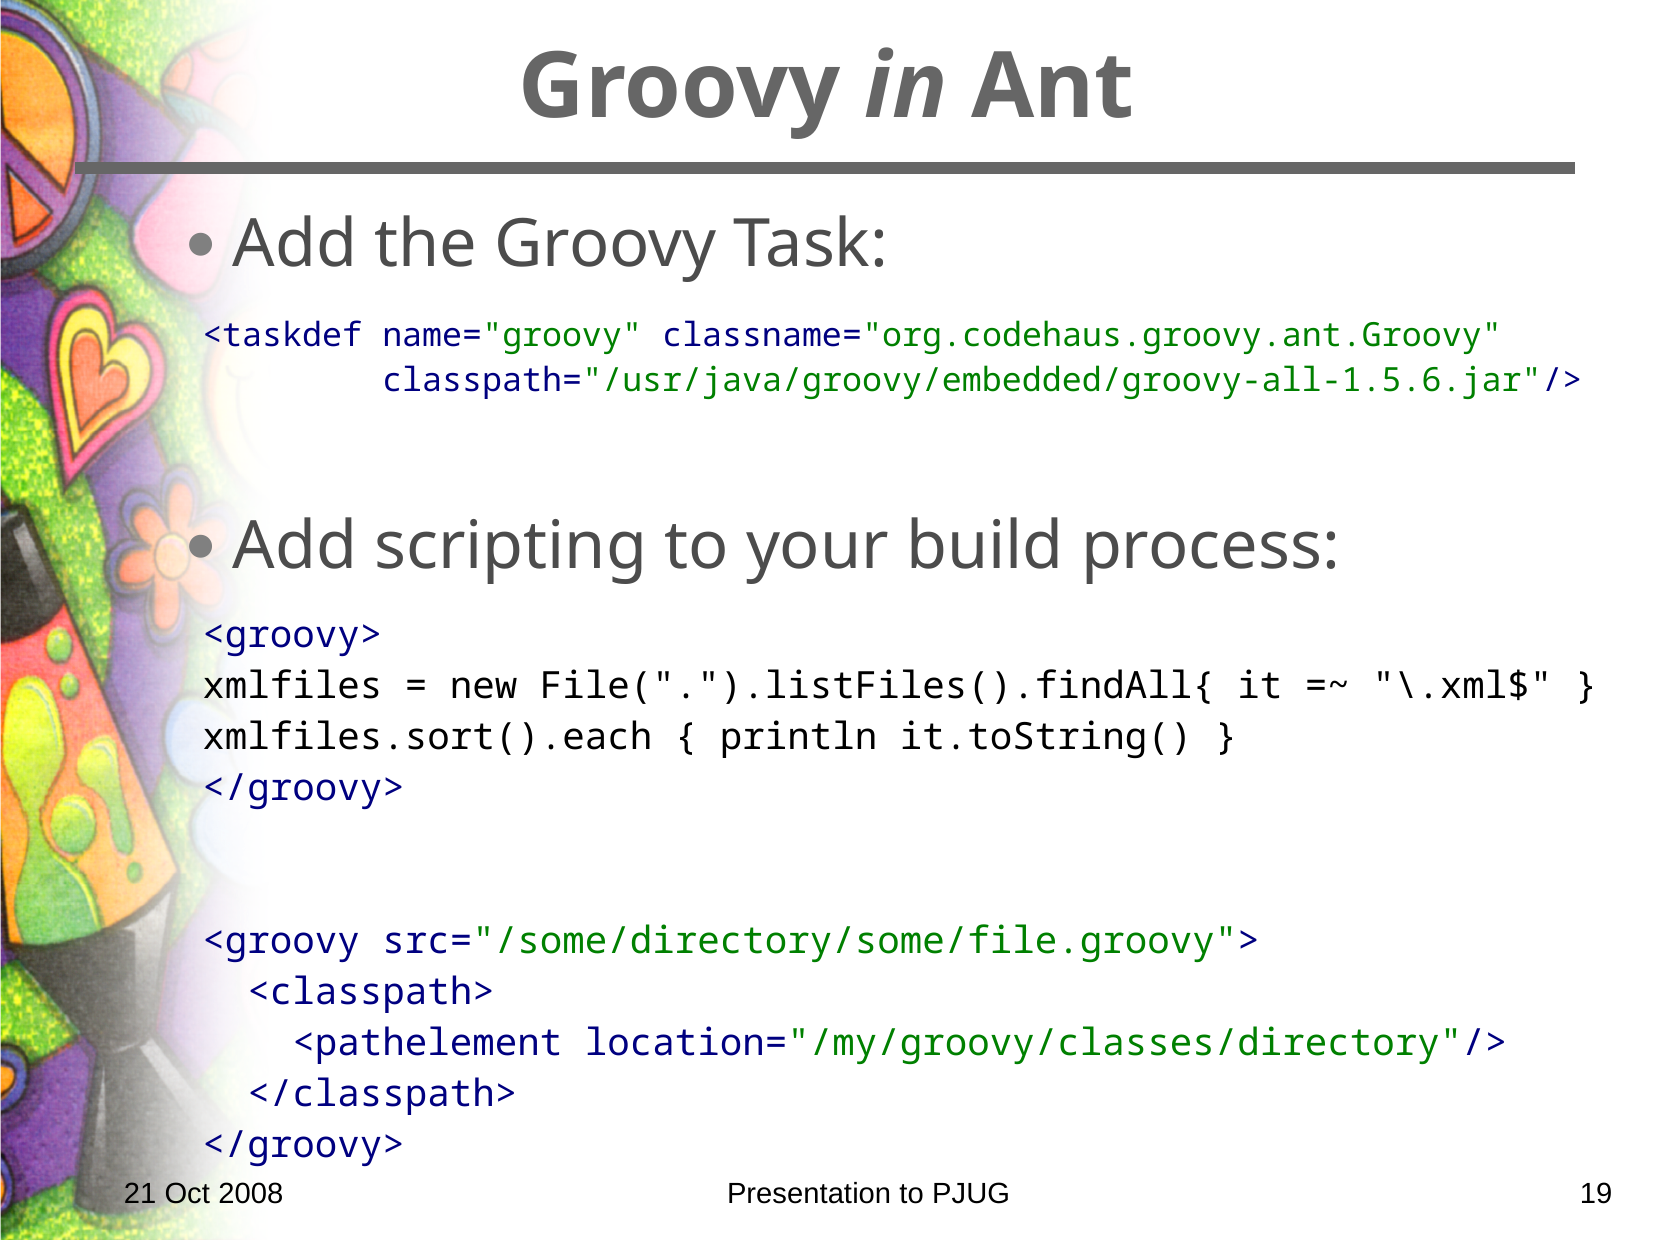

# Groovy in Ant
Add the Groovy Task:
Add scripting to your build process:
<taskdef name="groovy" classname="org.codehaus.groovy.ant.Groovy"
 classpath="/usr/java/groovy/embedded/groovy-all-1.5.6.jar"/>
 	<groovy>
 	xmlfiles = new File(".").listFiles().findAll{ it =~ "\.xml$" }
 	xmlfiles.sort().each { println it.toString() }
 	</groovy>
 	<groovy src="/some/directory/some/file.groovy">
 	 <classpath>
 	 <pathelement location="/my/groovy/classes/directory"/>
 	 </classpath>
 	</groovy>
21 Oct 2008
Presentation to PJUG
19